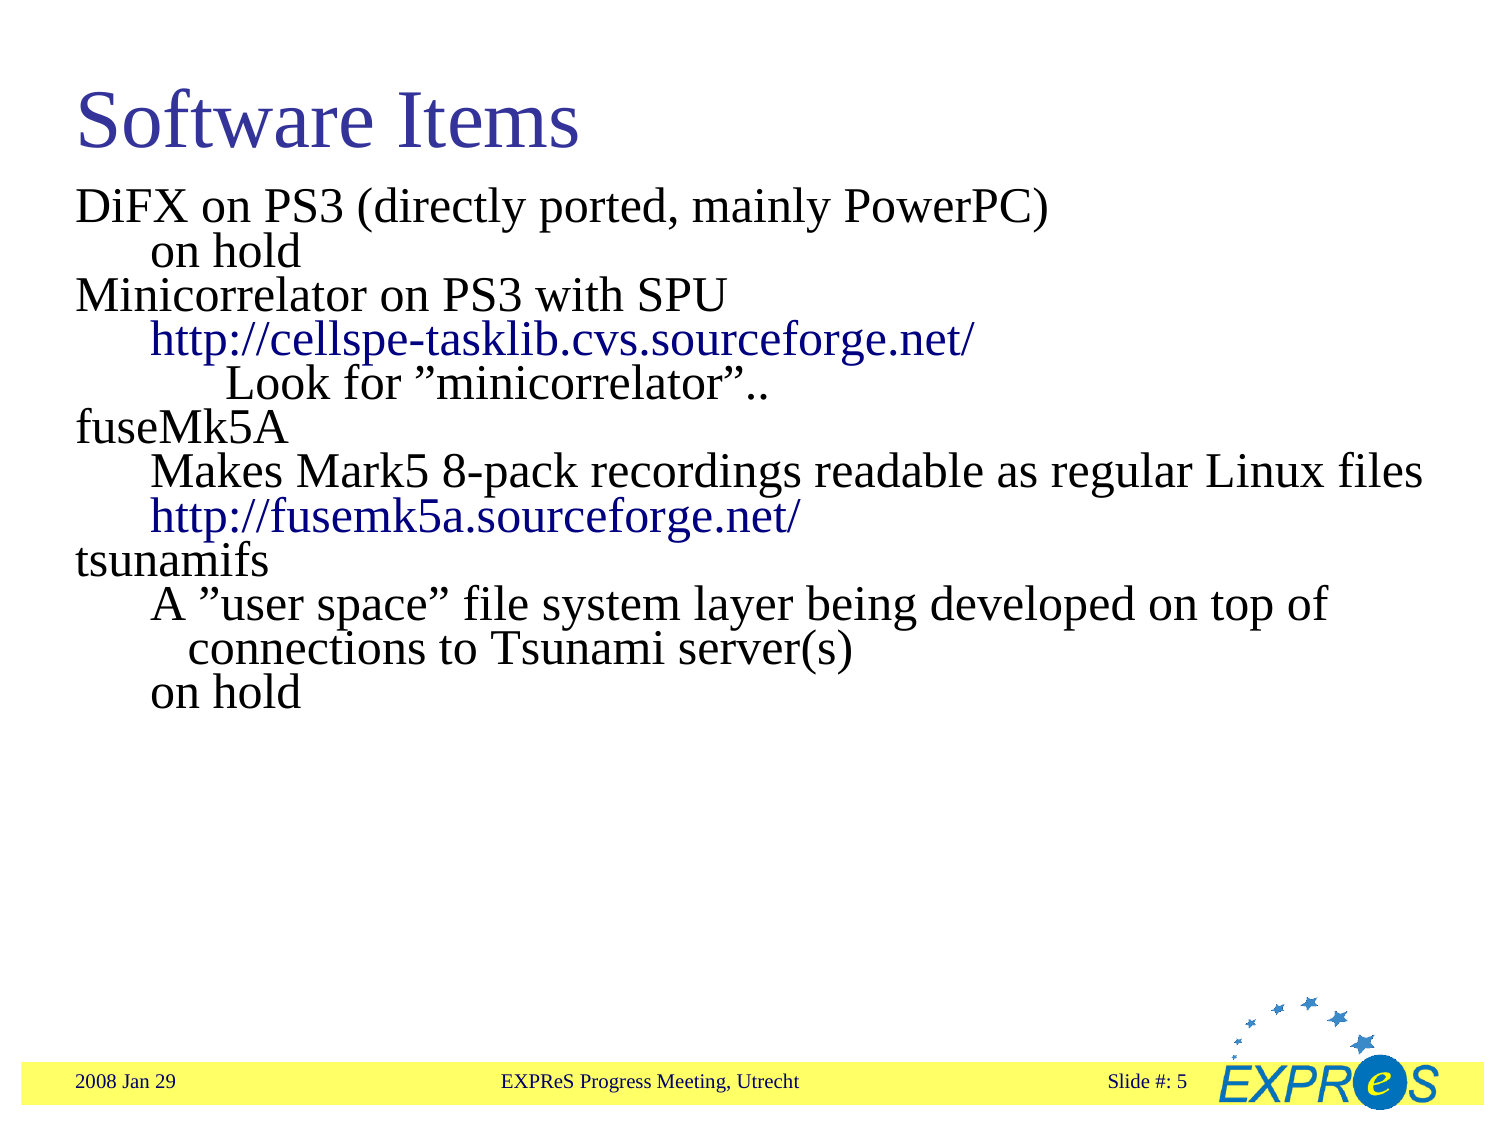

# Software Items
DiFX on PS3 (directly ported, mainly PowerPC)
on hold
Minicorrelator on PS3 with SPU
http://cellspe-tasklib.cvs.sourceforge.net/
Look for ”minicorrelator”..
fuseMk5A
Makes Mark5 8-pack recordings readable as regular Linux files
http://fusemk5a.sourceforge.net/
tsunamifs
A ”user space” file system layer being developed on top of connections to Tsunami server(s)
on hold